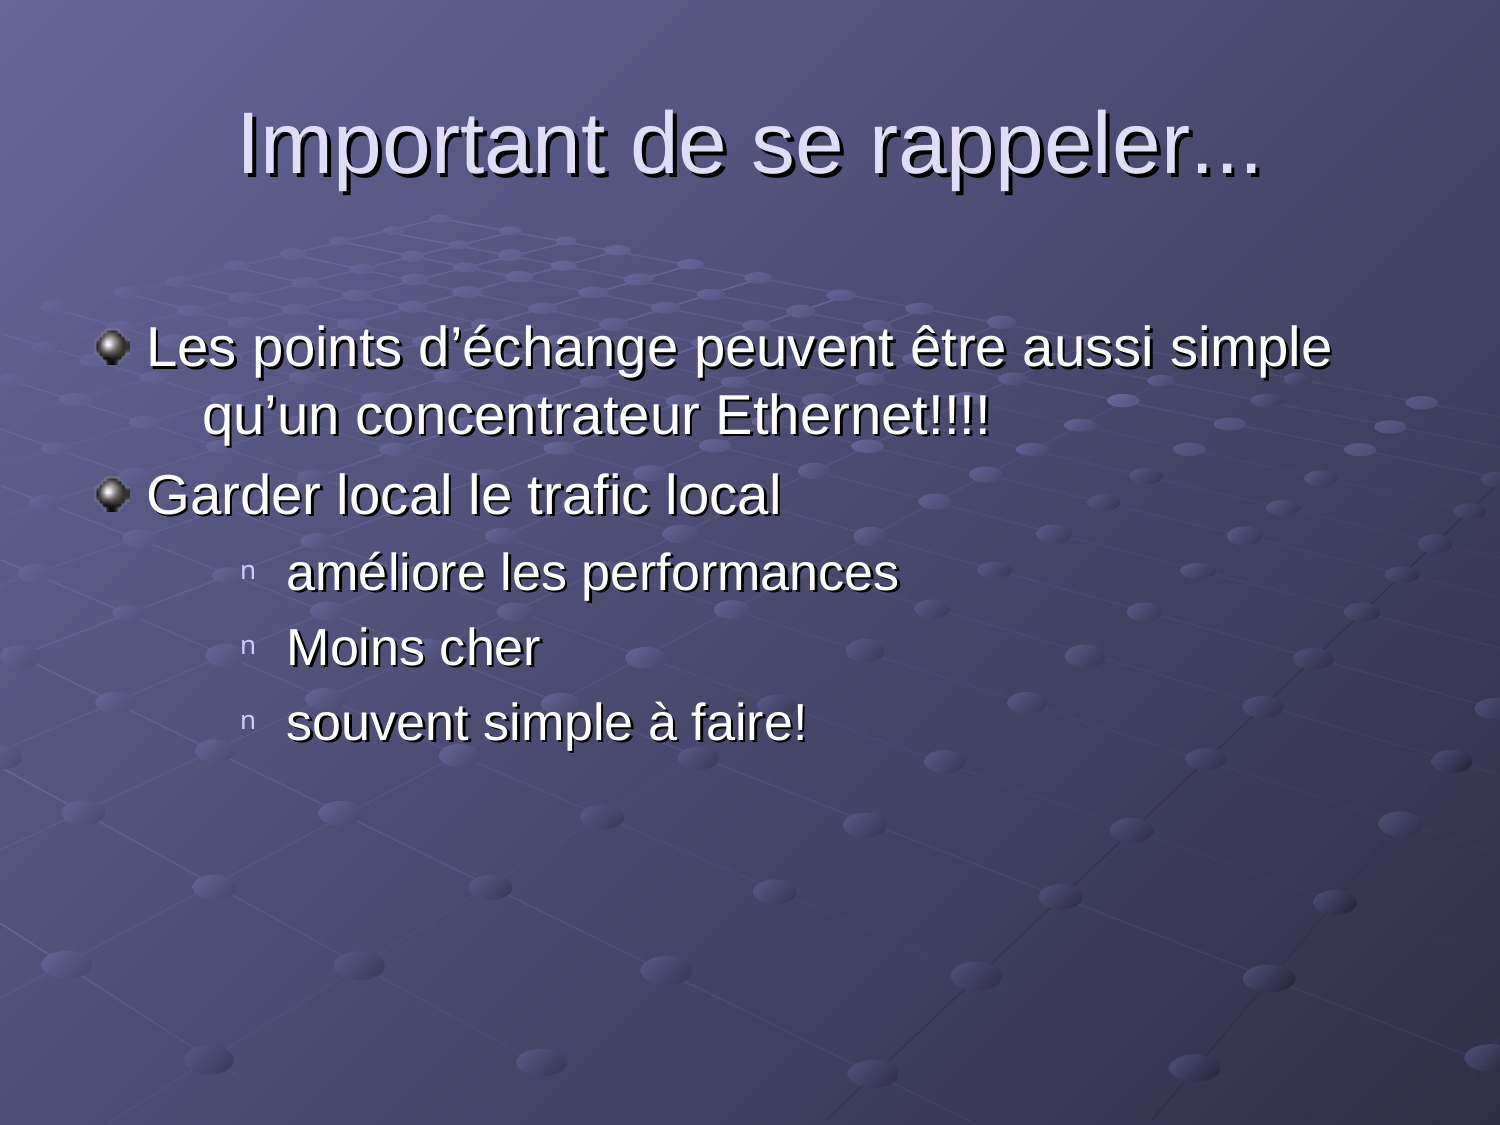

# Important de se rappeler...
Les points d’échange peuvent être aussi simple qu’un concentrateur Ethernet!!!!
Garder local le trafic local
améliore les performances
Moins cher
souvent simple à faire!